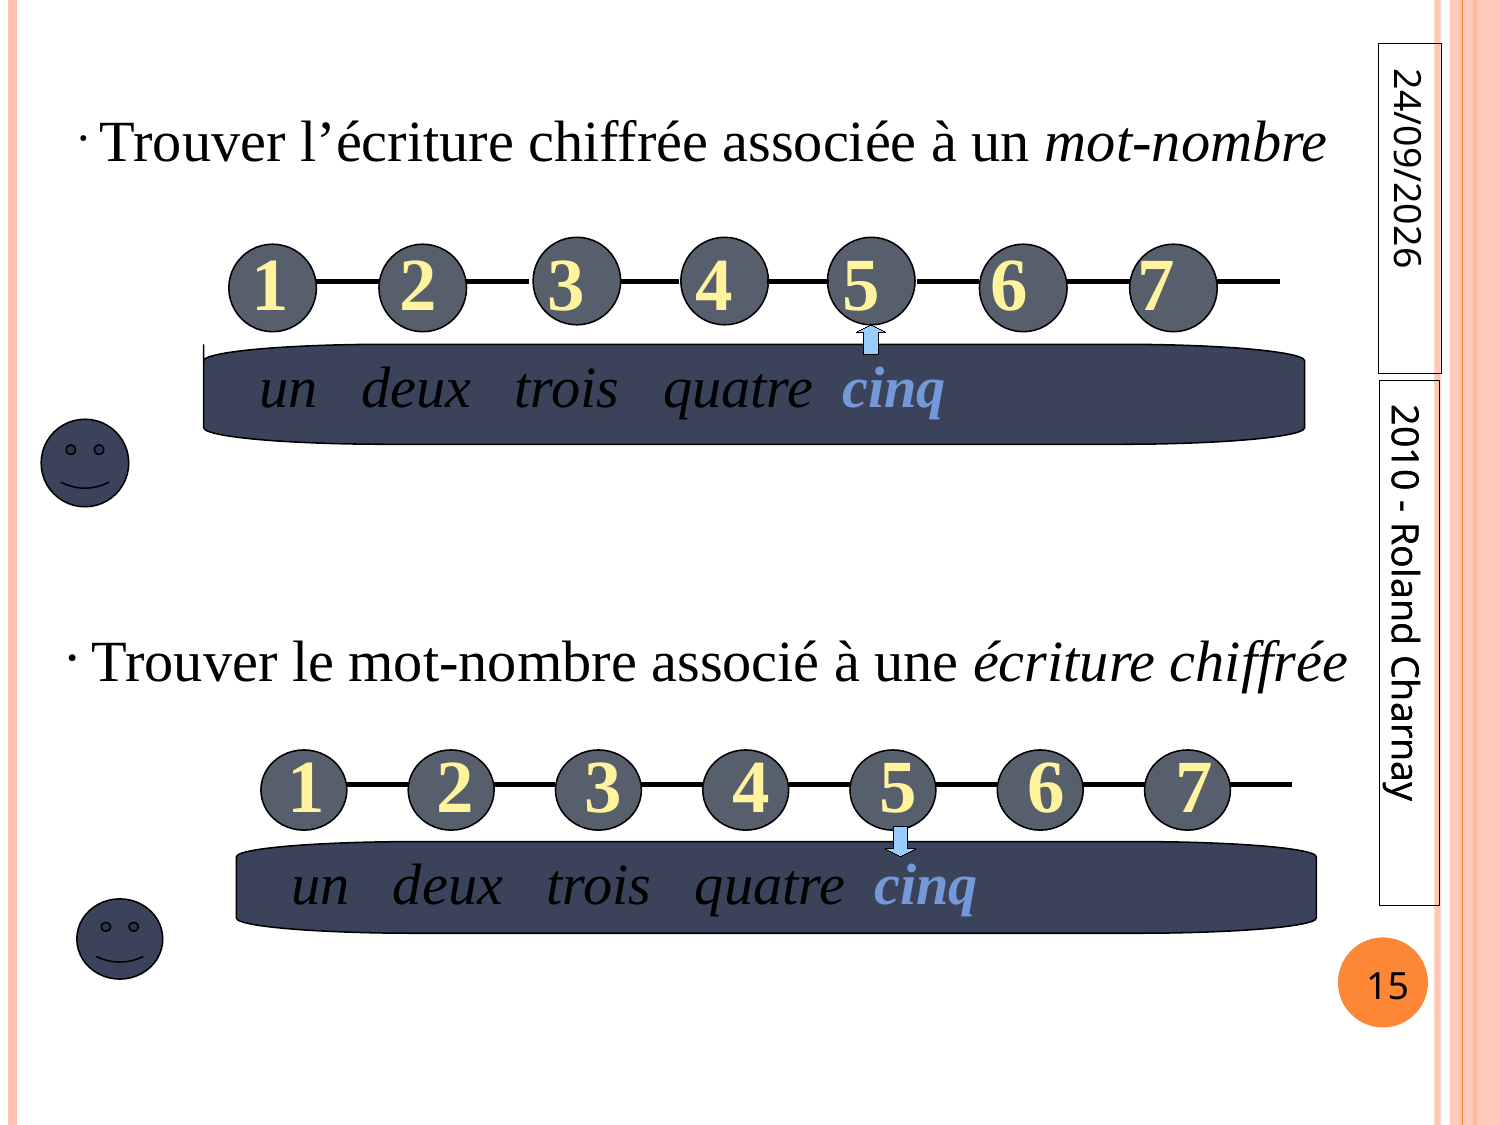

Trouver l’écriture chiffrée associée à un mot-nombre
1	 2	 3	 4	 5	 6	 7
un deux trois quatre cinq
<footer>2010 - Roland Charnay
 Trouver le mot-nombre associé à une écriture chiffrée
1	 2	 3	 4	 5	 6	 7
un deux trois quatre cinq